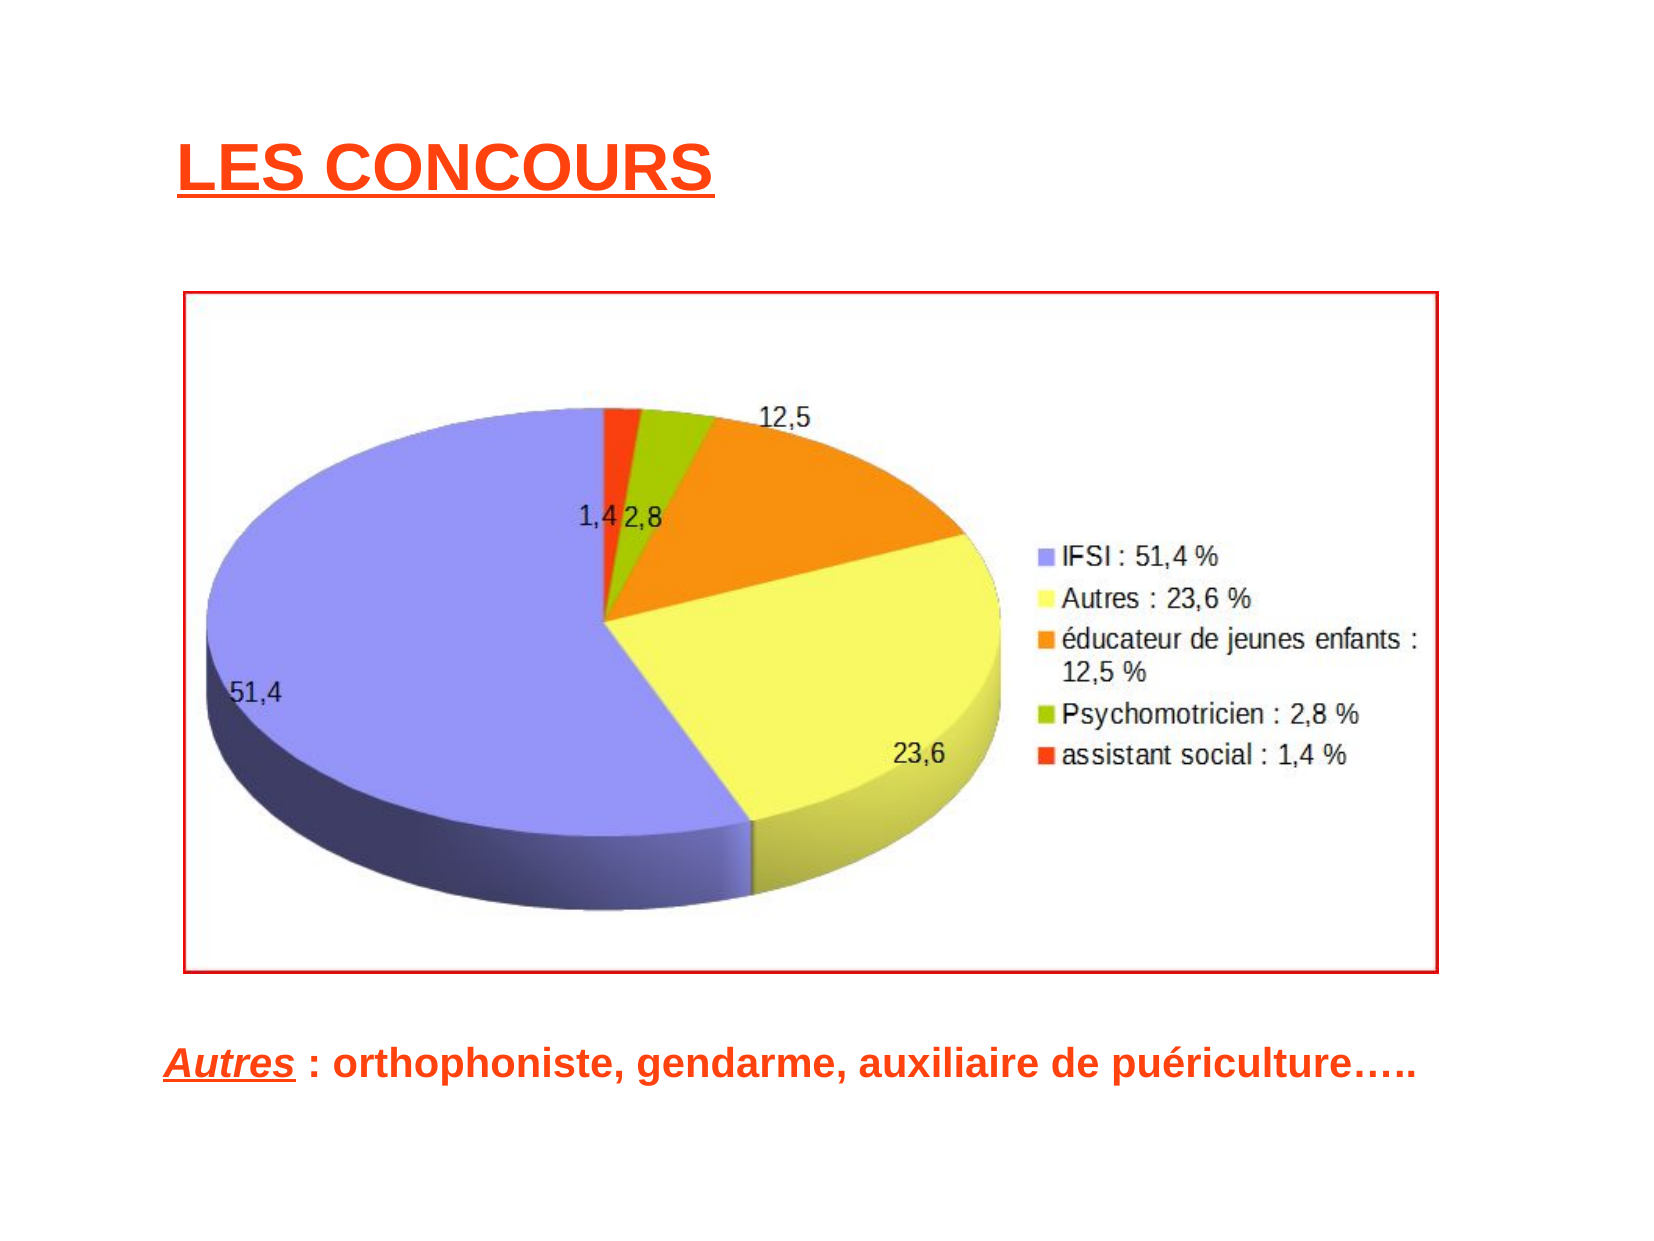

LES CONCOURS
Autres : orthophoniste, gendarme, auxiliaire de puériculture…..